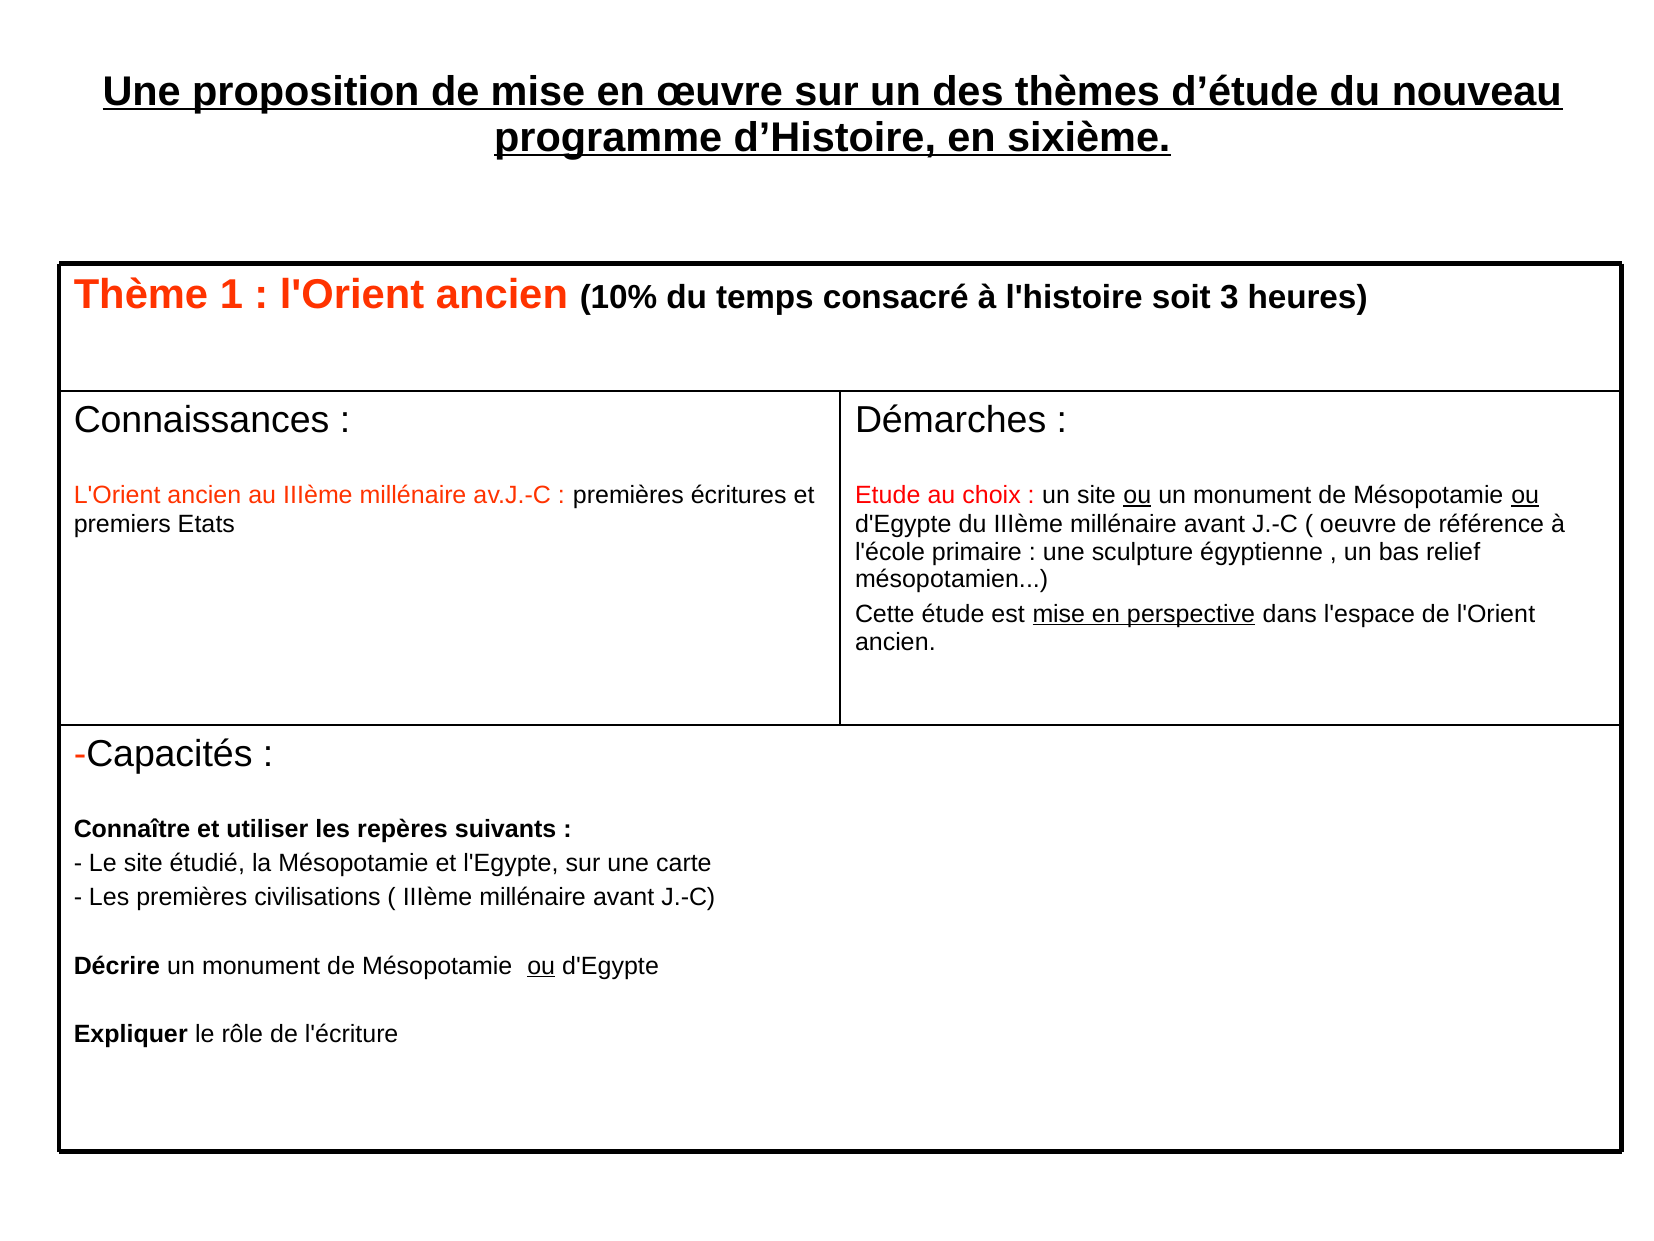

Une proposition de mise en œuvre sur un des thèmes d’étude du nouveau programme d’Histoire, en sixième.
Thème 1 : l'Orient ancien (10% du temps consacré à l'histoire soit 3 heures)
Connaissances :
L'Orient ancien au IIIème millénaire av.J.-C : premières écritures et premiers Etats
Démarches :
Etude au choix : un site ou un monument de Mésopotamie ou d'Egypte du IIIème millénaire avant J.-C ( oeuvre de référence à l'école primaire : une sculpture égyptienne , un bas relief mésopotamien...)
Cette étude est mise en perspective dans l'espace de l'Orient ancien.
Capacités :
Connaître et utiliser les repères suivants :
 Le site étudié, la Mésopotamie et l'Egypte, sur une carte
 Les premières civilisations ( IIIème millénaire avant J.-C)
Décrire un monument de Mésopotamie ou d'Egypte
Expliquer le rôle de l'écriture